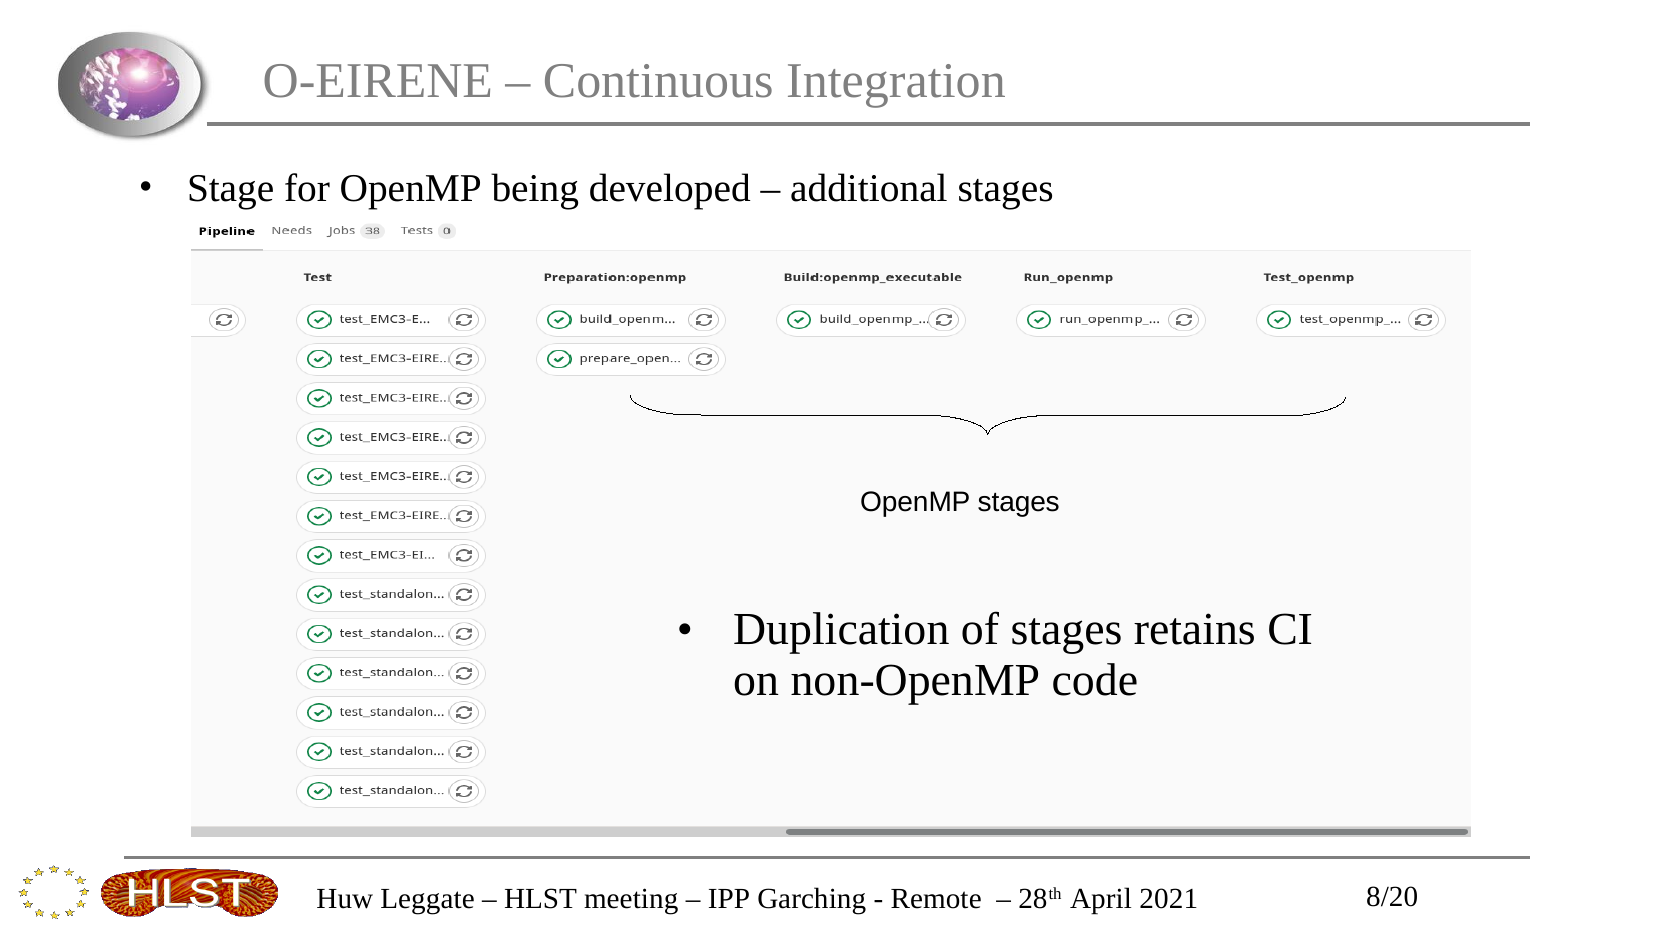

# O-EIRENE – Continuous Integration
Stage for OpenMP being developed – additional stages
OpenMP stages
Duplication of stages retains CI on non-OpenMP code